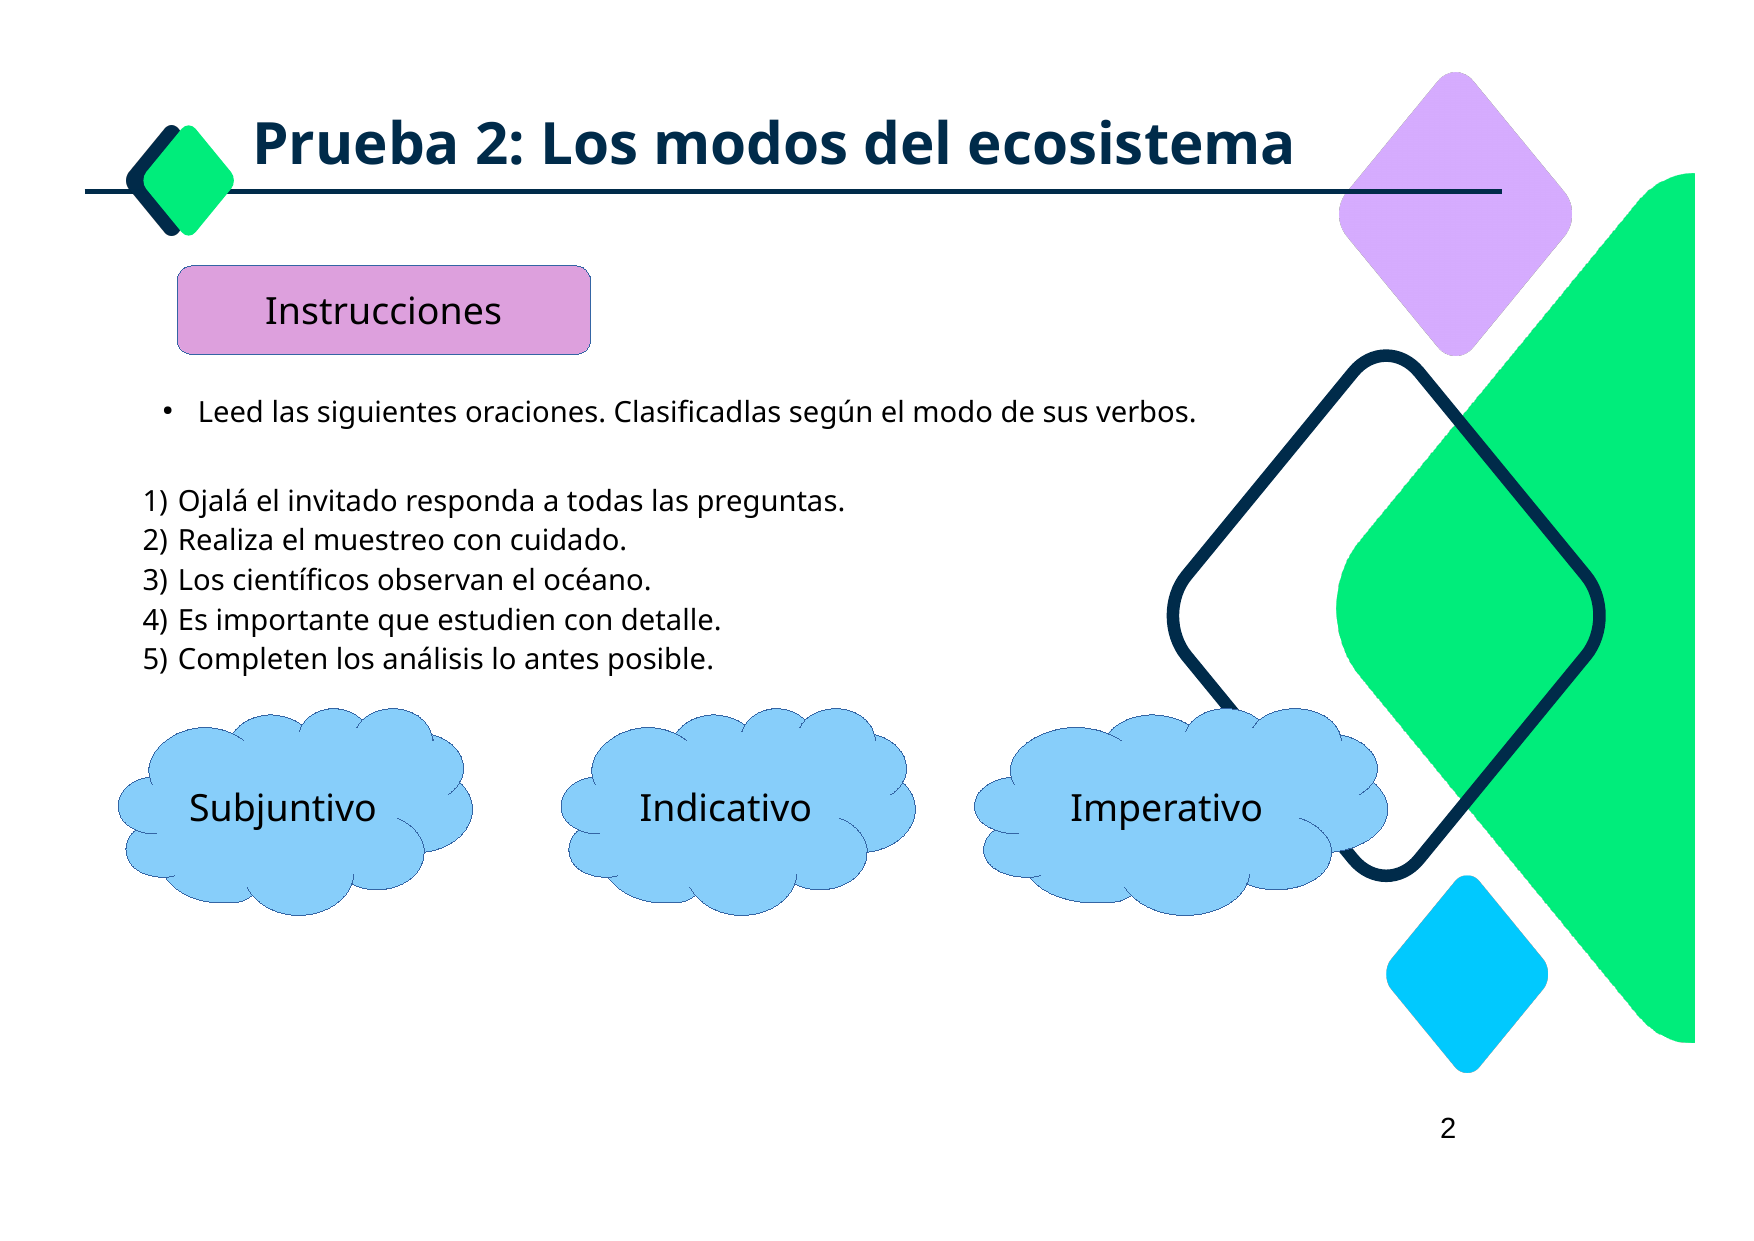

# Prueba 2: Los modos del ecosistema
Instrucciones
Leed las siguientes oraciones. Clasificadlas según el modo de sus verbos.
Ojalá el invitado responda a todas las preguntas.
Realiza el muestreo con cuidado.
Los científicos observan el océano.
Es importante que estudien con detalle.
Completen los análisis lo antes posible.
Subjuntivo
Indicativo
Imperativo